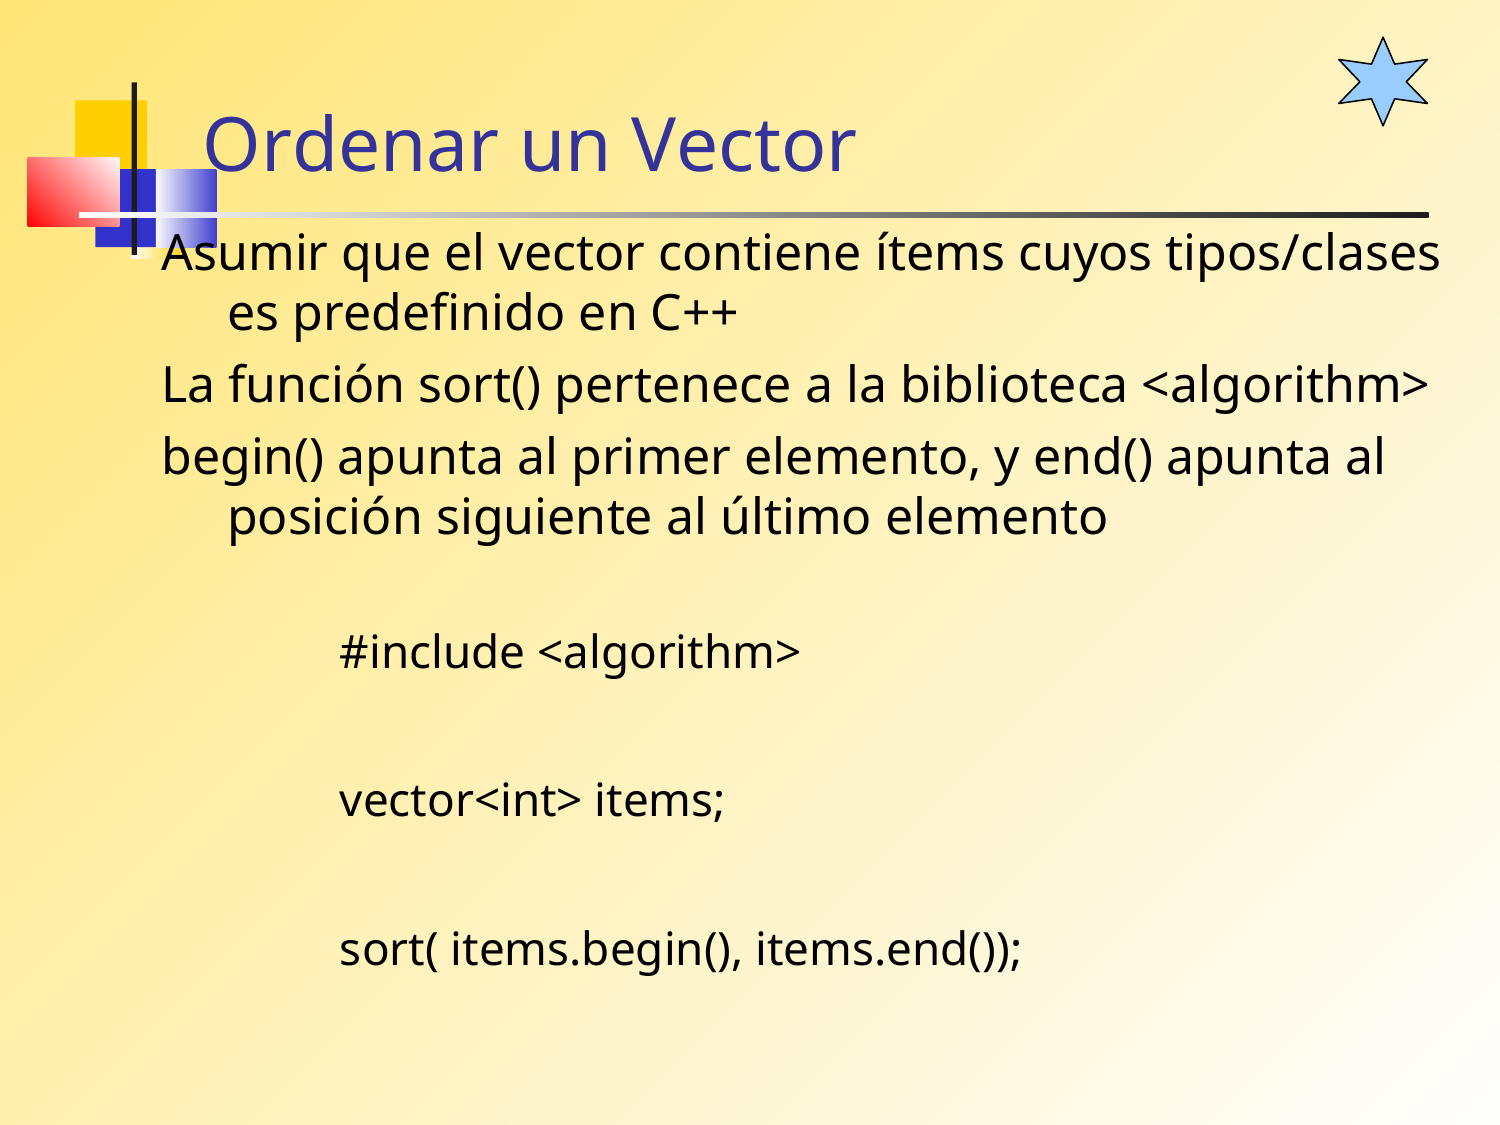

# Ordenar un Vector
Asumir que el vector contiene ítems cuyos tipos/clases es predefinido en C++
La función sort() pertenece a la biblioteca <algorithm>
begin() apunta al primer elemento, y end() apunta al posición siguiente al último elemento
#include <algorithm>
vector<int> items;
sort( items.begin(), items.end());